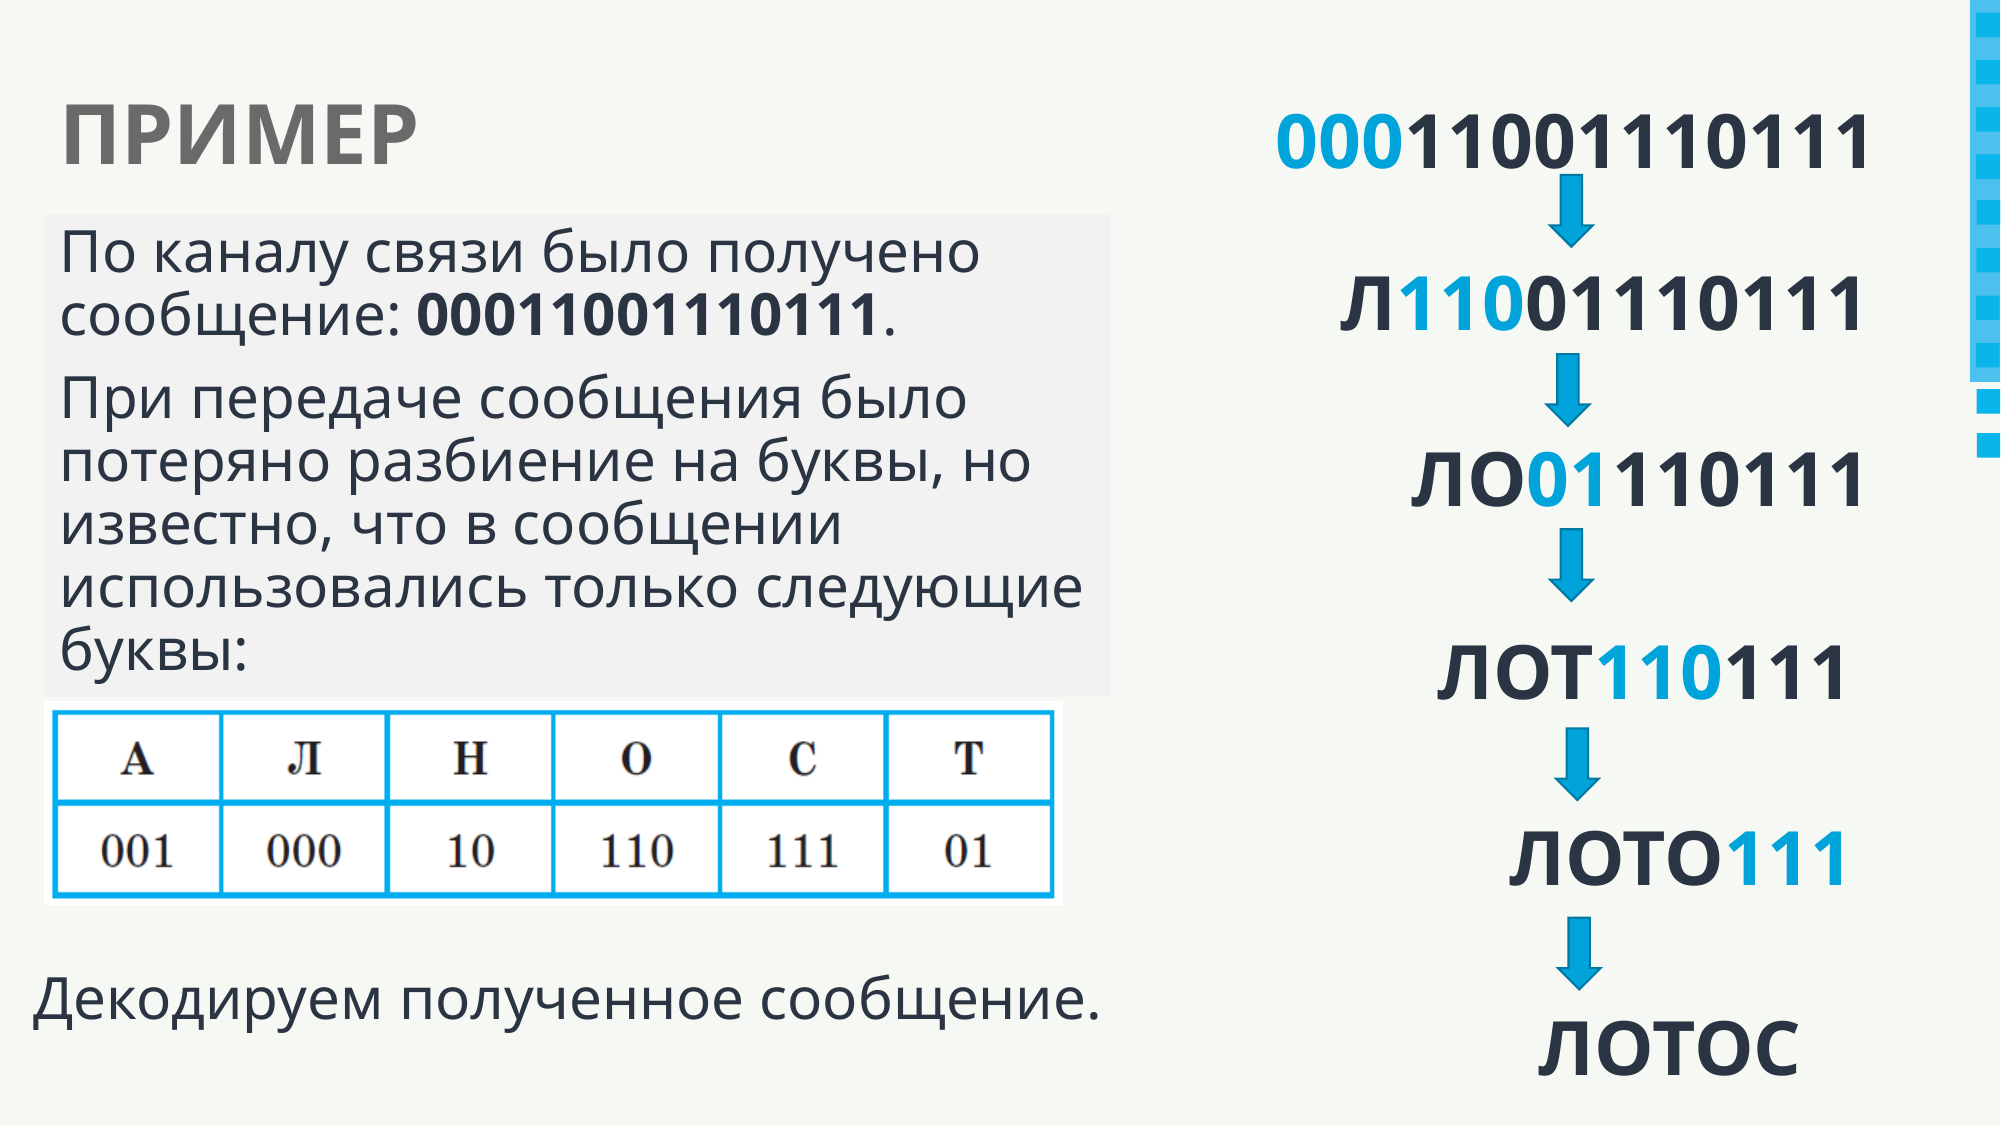

ПРИМЕР
00011001110111
# По каналу связи было получено сообщение: 00011001110111.
При передаче сообщения было потеряно разбиение на буквы, но известно, что в сообщении использовались только следующие буквы:
 Л11001110111
 ЛО01110111
 ЛОТ110111
 ЛОТО111
Декодируем полученное сообщение.
 ЛОТОС